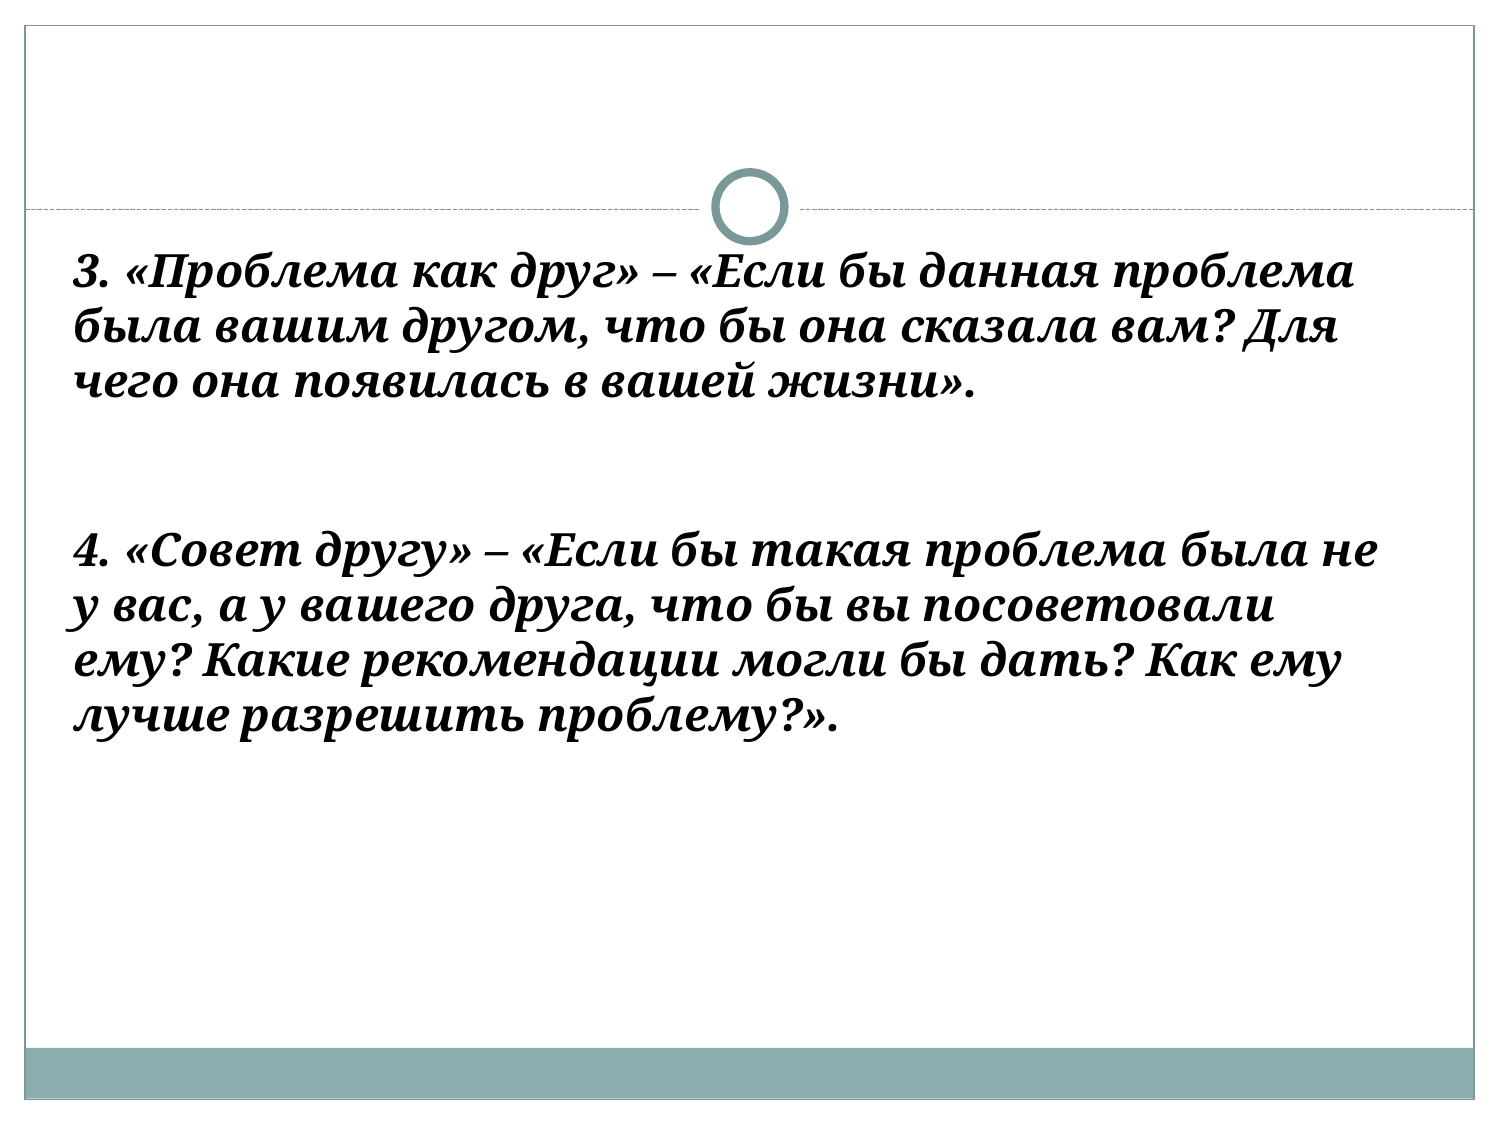

# 3. «Проблема как друг» – «Если бы данная проблема была вашим другом, что бы она сказала вам? Для чего она появилась в вашей жизни».
4. «Совет другу» – «Если бы такая проблема была не у вас, а у вашего друга, что бы вы посоветовали ему? Какие рекомендации могли бы дать? Как ему лучше разрешить проблему?».